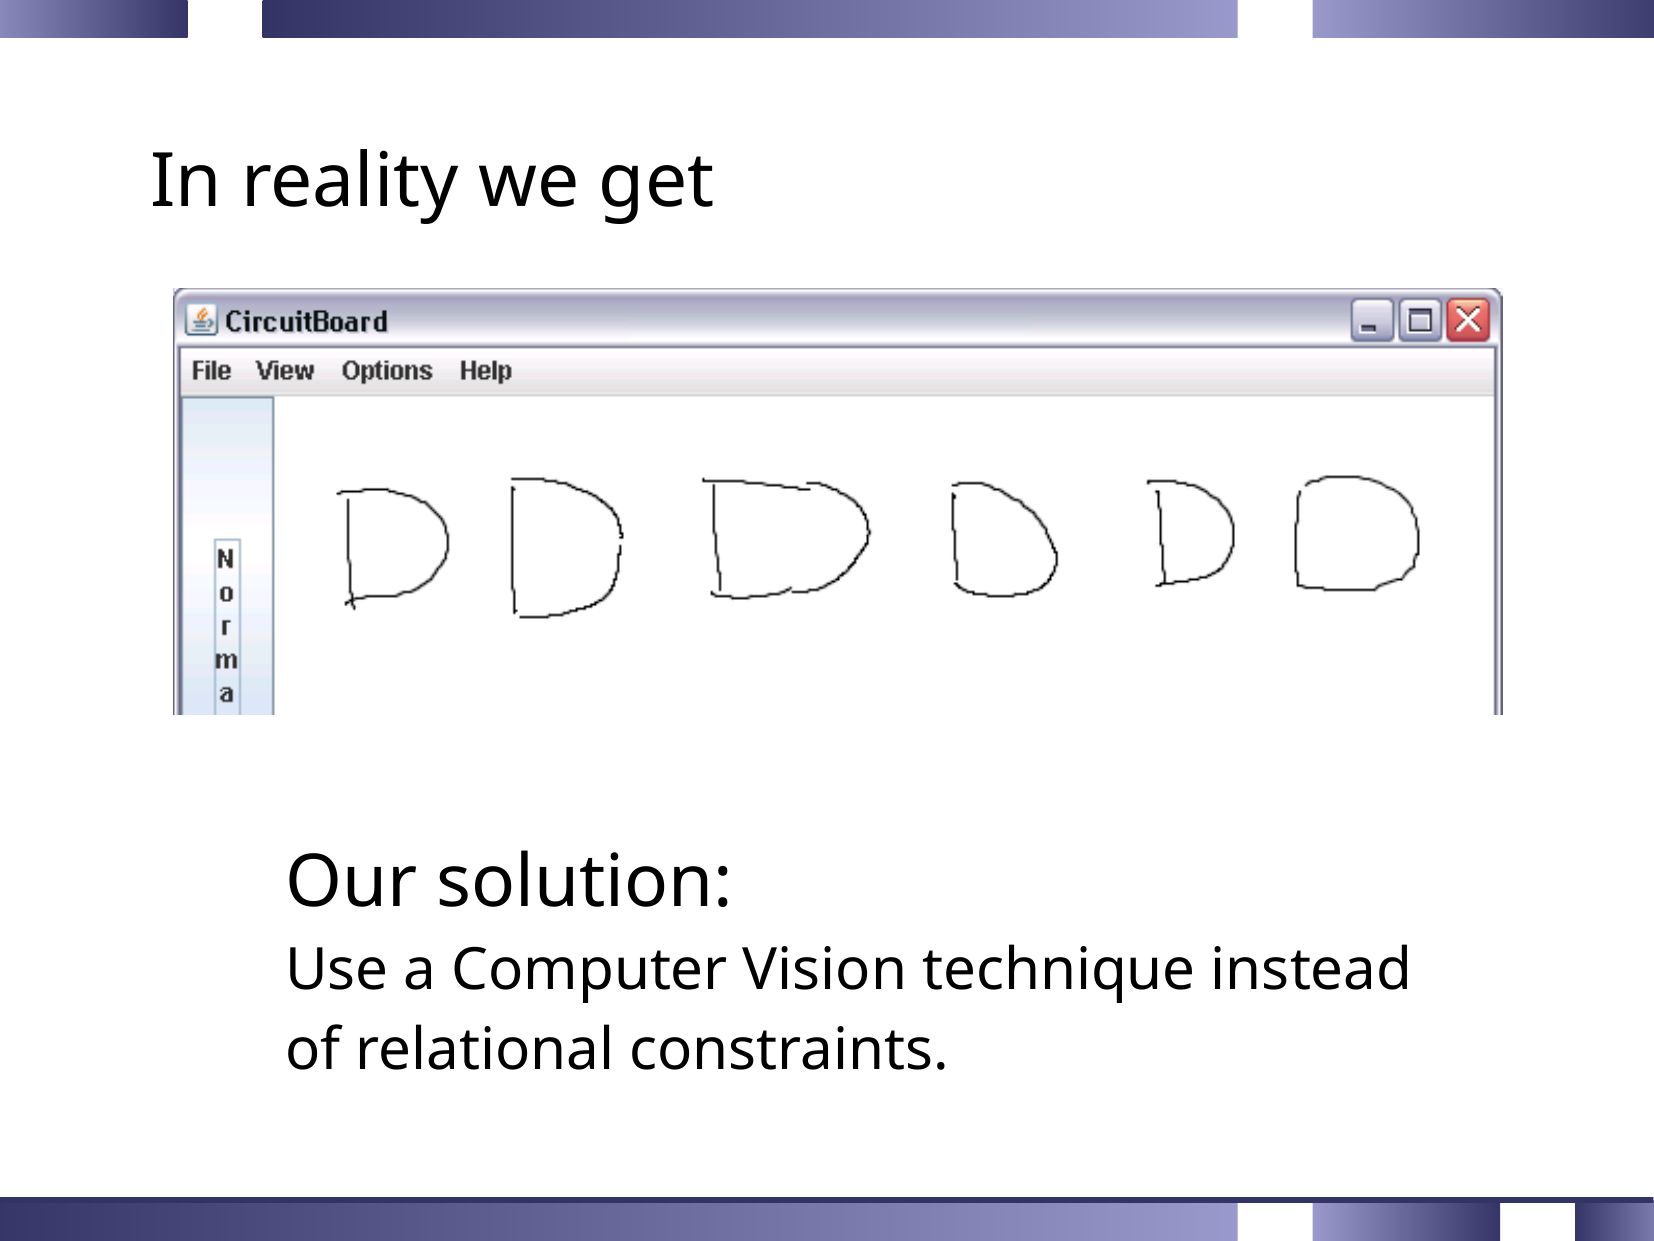

# In reality we get
Our solution:
Use a Computer Vision technique instead of relational constraints.